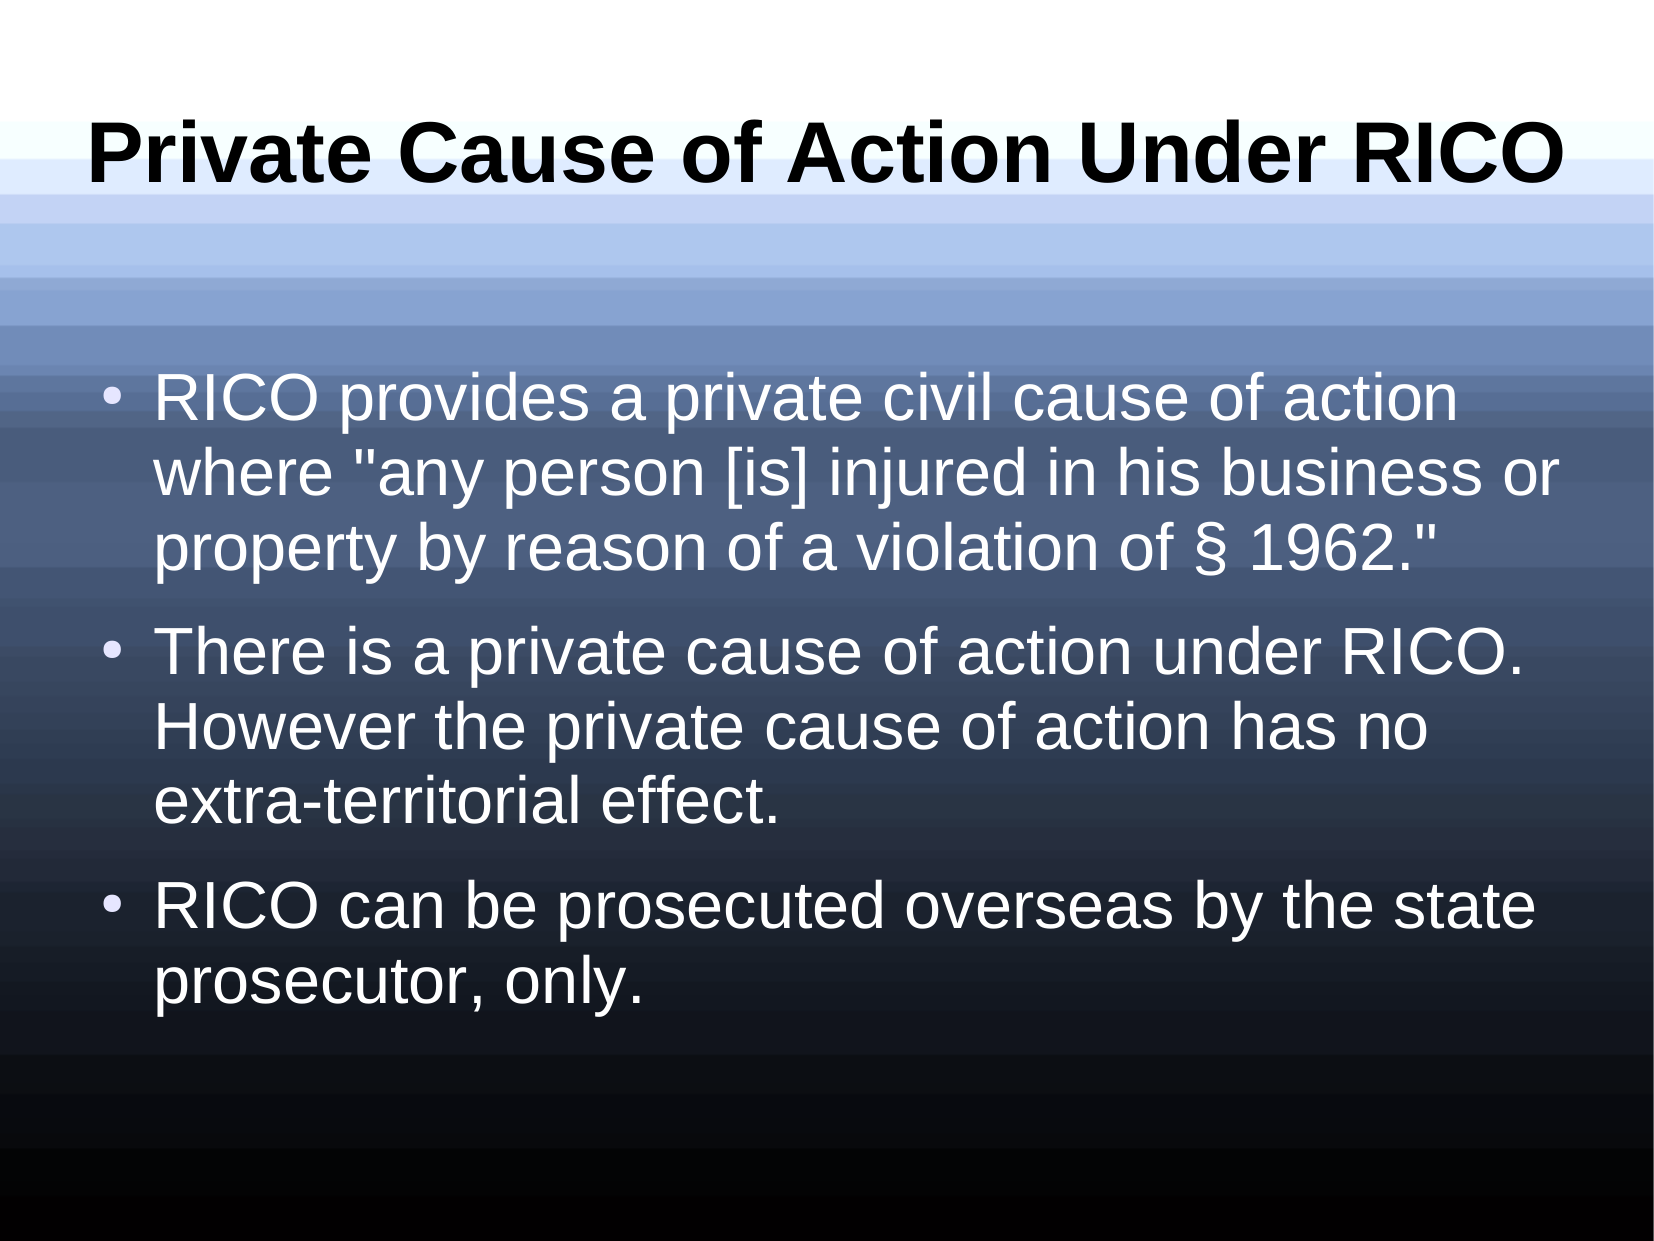

# Private Cause of Action Under RICO
RICO provides a private civil cause of action where "any person [is] injured in his business or property by reason of a violation of § 1962."
There is a private cause of action under RICO. However the private cause of action has no extra-territorial effect.
RICO can be prosecuted overseas by the state prosecutor, only.